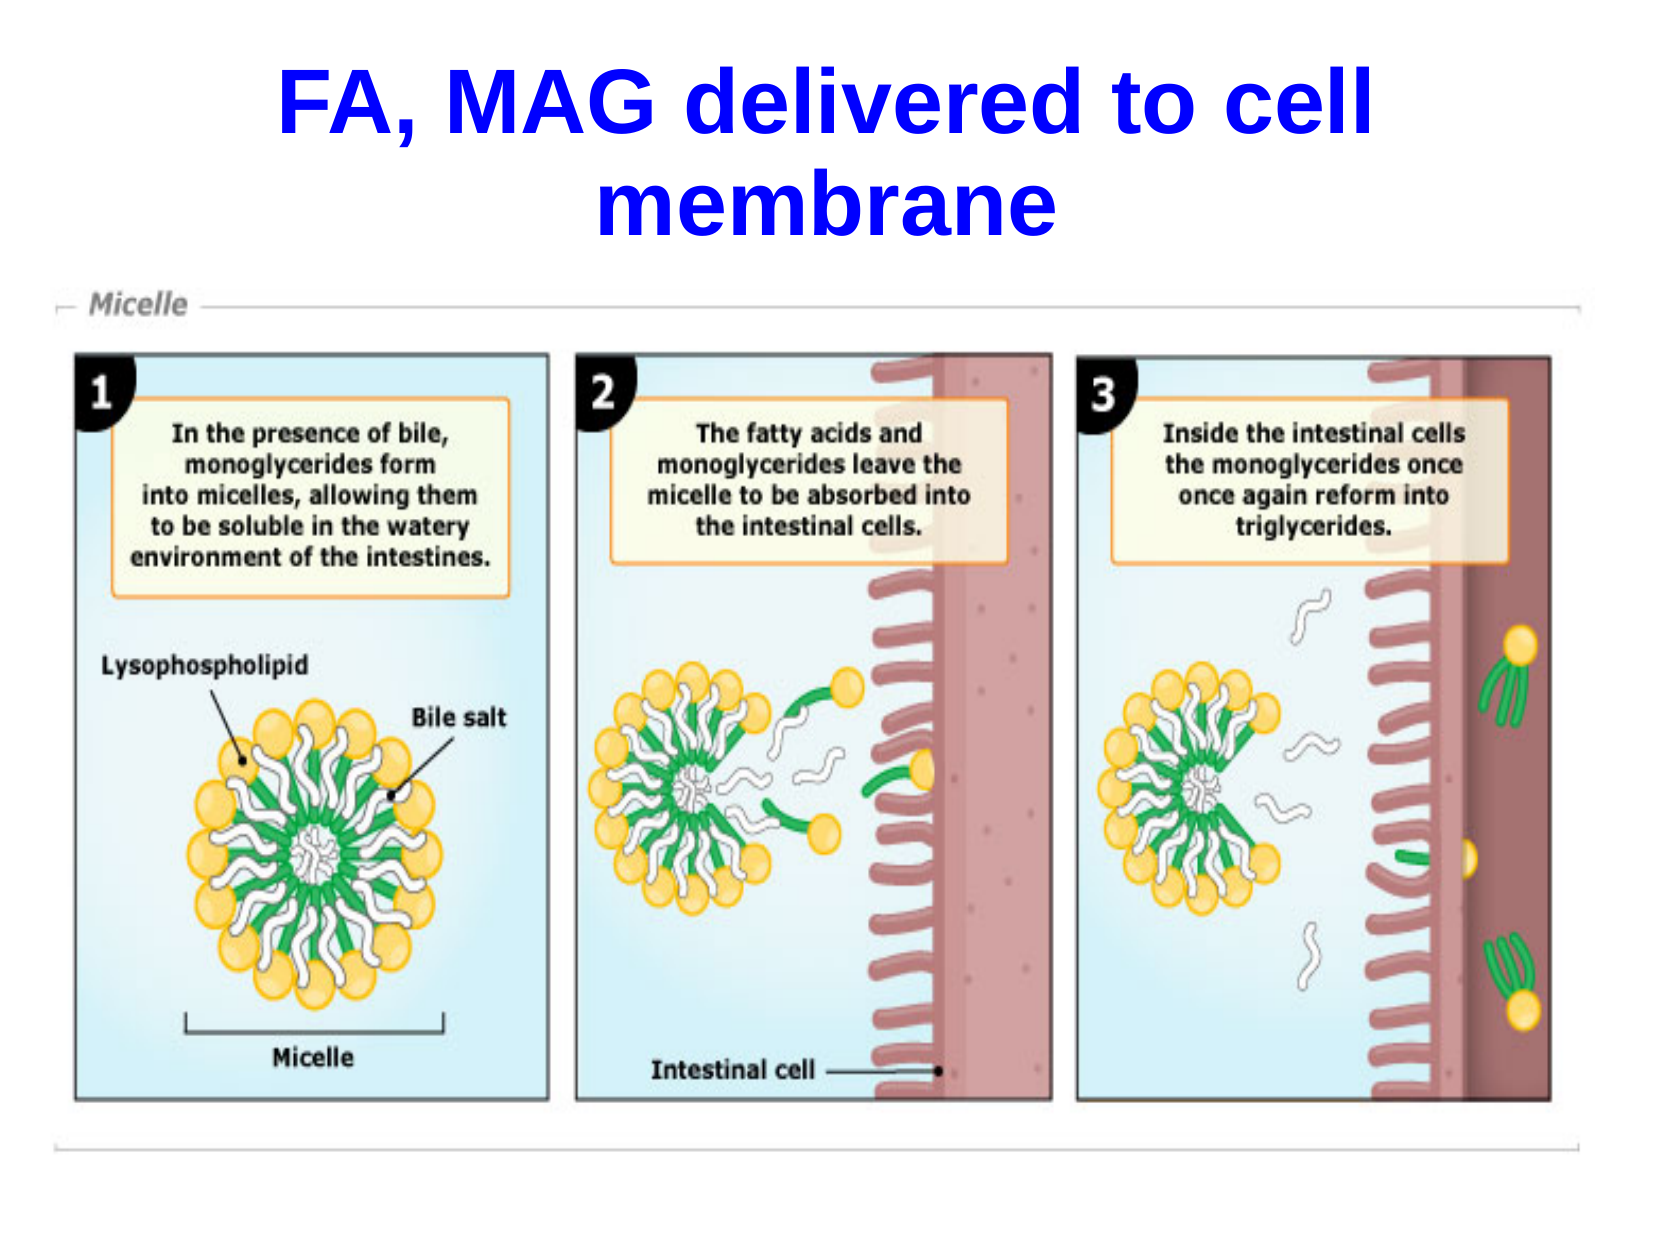

# FA, MAG delivered to cell membrane